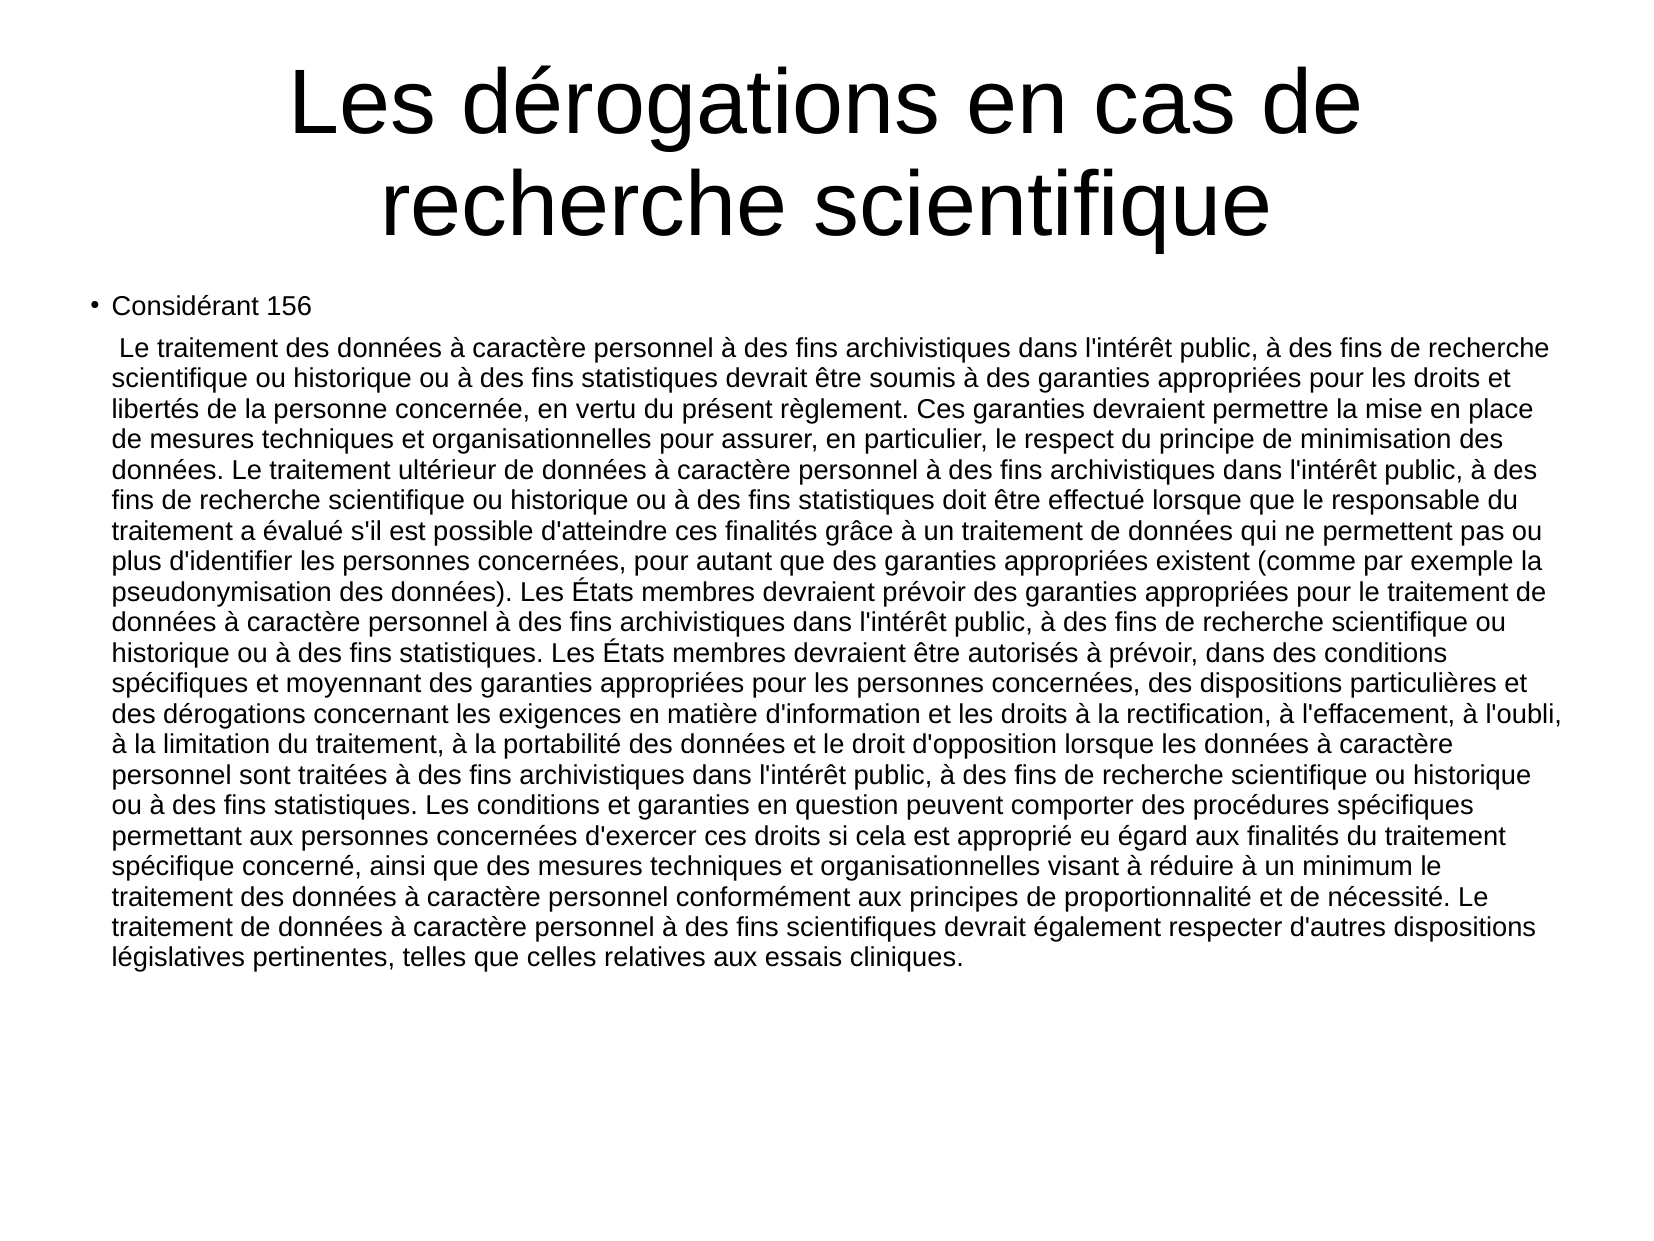

# Les dérogations en cas de recherche scientifique
Considérant 156
 Le traitement des données à caractère personnel à des fins archivistiques dans l'intérêt public, à des fins de recherche scientifique ou historique ou à des fins statistiques devrait être soumis à des garanties appropriées pour les droits et libertés de la personne concernée, en vertu du présent règlement. Ces garanties devraient permettre la mise en place de mesures techniques et organisationnelles pour assurer, en particulier, le respect du principe de minimisation des données. Le traitement ultérieur de données à caractère personnel à des fins archivistiques dans l'intérêt public, à des fins de recherche scientifique ou historique ou à des fins statistiques doit être effectué lorsque que le responsable du traitement a évalué s'il est possible d'atteindre ces finalités grâce à un traitement de données qui ne permettent pas ou plus d'identifier les personnes concernées, pour autant que des garanties appropriées existent (comme par exemple la pseudonymisation des données). Les États membres devraient prévoir des garanties appropriées pour le traitement de données à caractère personnel à des fins archivistiques dans l'intérêt public, à des fins de recherche scientifique ou historique ou à des fins statistiques. Les États membres devraient être autorisés à prévoir, dans des conditions spécifiques et moyennant des garanties appropriées pour les personnes concernées, des dispositions particulières et des dérogations concernant les exigences en matière d'information et les droits à la rectification, à l'effacement, à l'oubli, à la limitation du traitement, à la portabilité des données et le droit d'opposition lorsque les données à caractère personnel sont traitées à des fins archivistiques dans l'intérêt public, à des fins de recherche scientifique ou historique ou à des fins statistiques. Les conditions et garanties en question peuvent comporter des procédures spécifiques permettant aux personnes concernées d'exercer ces droits si cela est approprié eu égard aux finalités du traitement spécifique concerné, ainsi que des mesures techniques et organisationnelles visant à réduire à un minimum le traitement des données à caractère personnel conformément aux principes de proportionnalité et de nécessité. Le traitement de données à caractère personnel à des fins scientifiques devrait également respecter d'autres dispositions législatives pertinentes, telles que celles relatives aux essais cliniques.